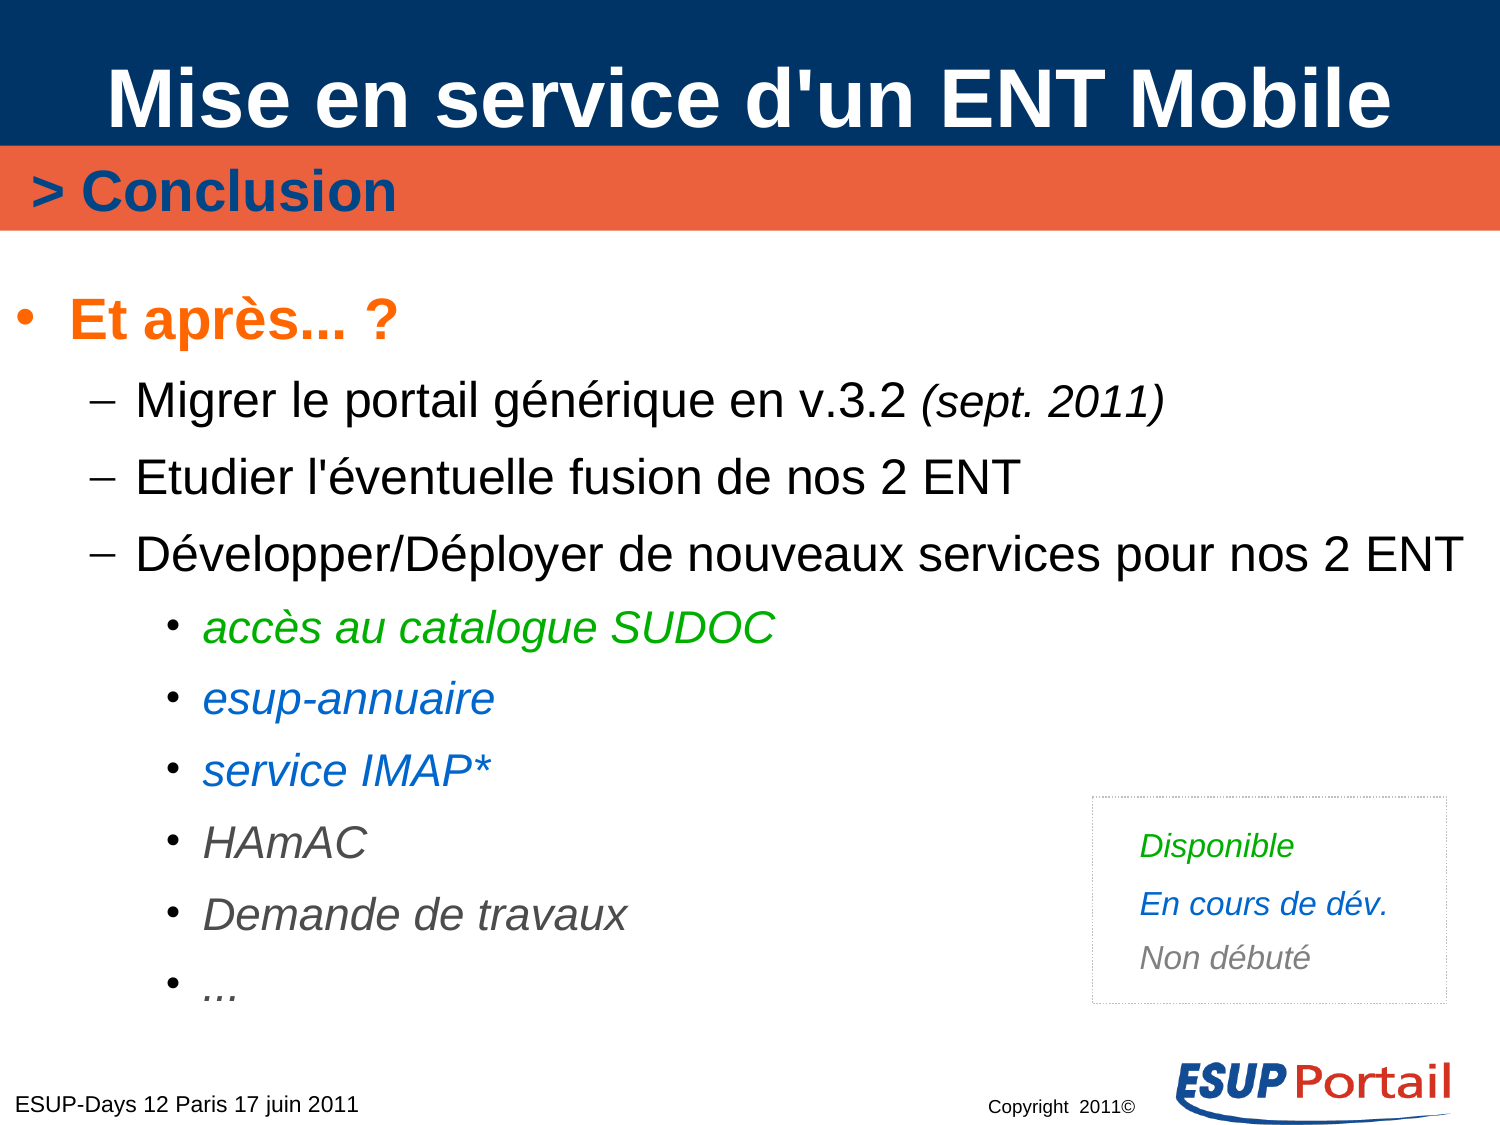

Mise en service d'un ENT Mobile
 > Conclusion
Et après... ?
Migrer le portail générique en v.3.2 (sept. 2011)
Etudier l'éventuelle fusion de nos 2 ENT
Développer/Déployer de nouveaux services pour nos 2 ENT
accès au catalogue SUDOC
esup-annuaire
service IMAP*
HAmAC
Demande de travaux
...
Disponible
En cours de dév.
Non débuté
ESUP-Days 12 Paris 17 juin 2011